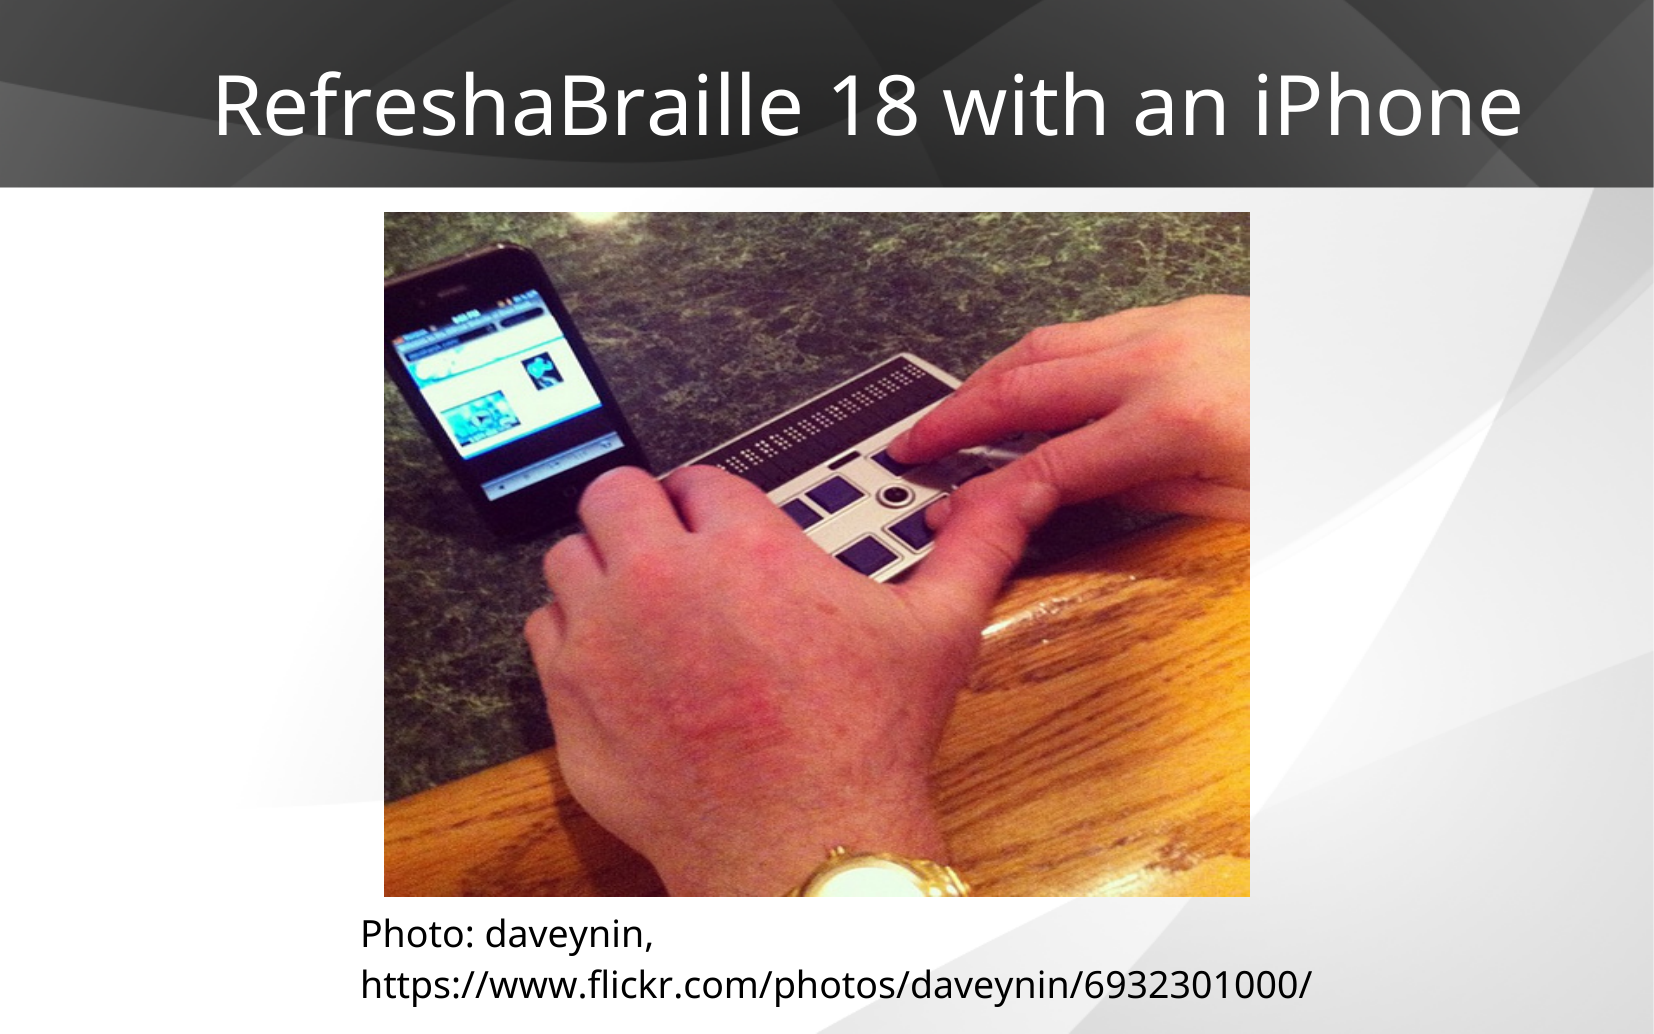

# RefreshaBraille 18 with an iPhone
Photo: daveynin, https://www.flickr.com/photos/daveynin/6932301000/